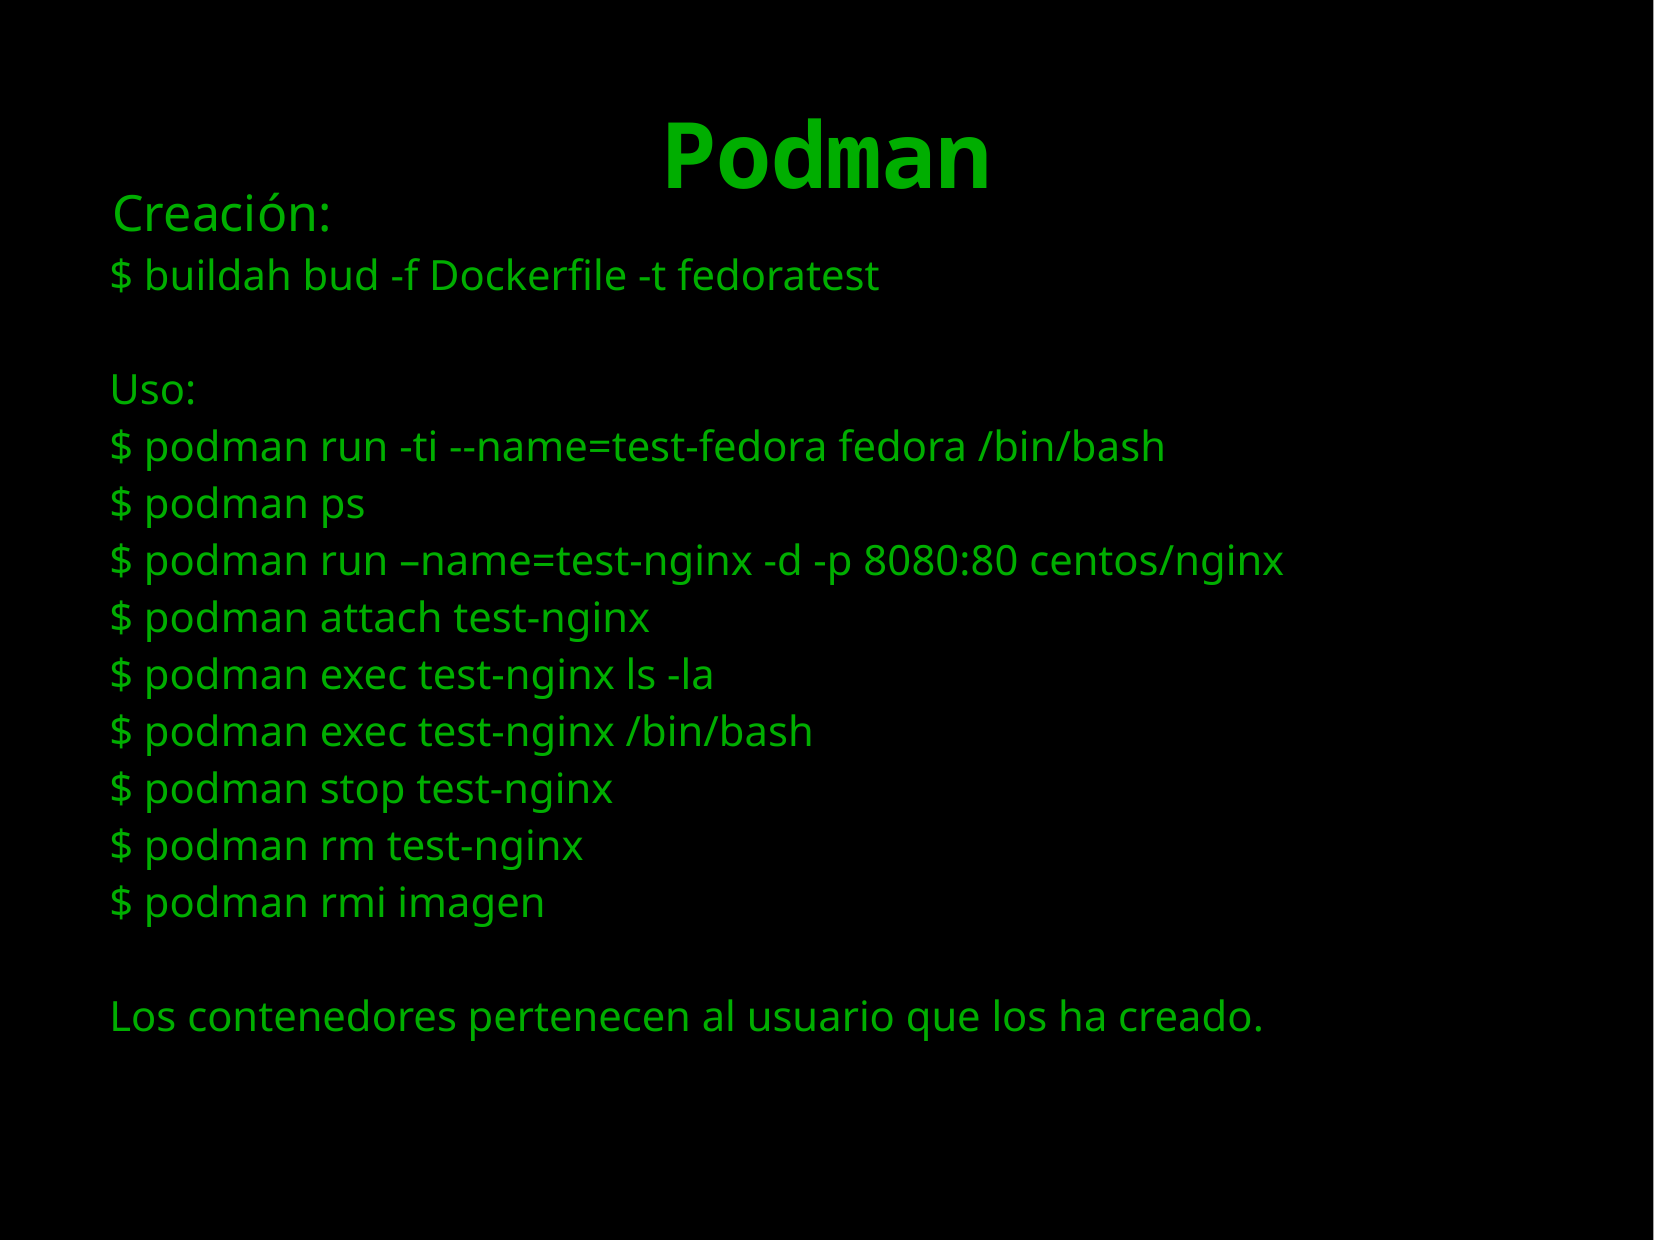

Creación:
$ buildah bud -f Dockerfile -t fedoratest
Uso:
$ podman run -ti --name=test-fedora fedora /bin/bash
$ podman ps
$ podman run –name=test-nginx -d -p 8080:80 centos/nginx
$ podman attach test-nginx
$ podman exec test-nginx ls -la
$ podman exec test-nginx /bin/bash
$ podman stop test-nginx
$ podman rm test-nginx
$ podman rmi imagen
Los contenedores pertenecen al usuario que los ha creado.
# Podman